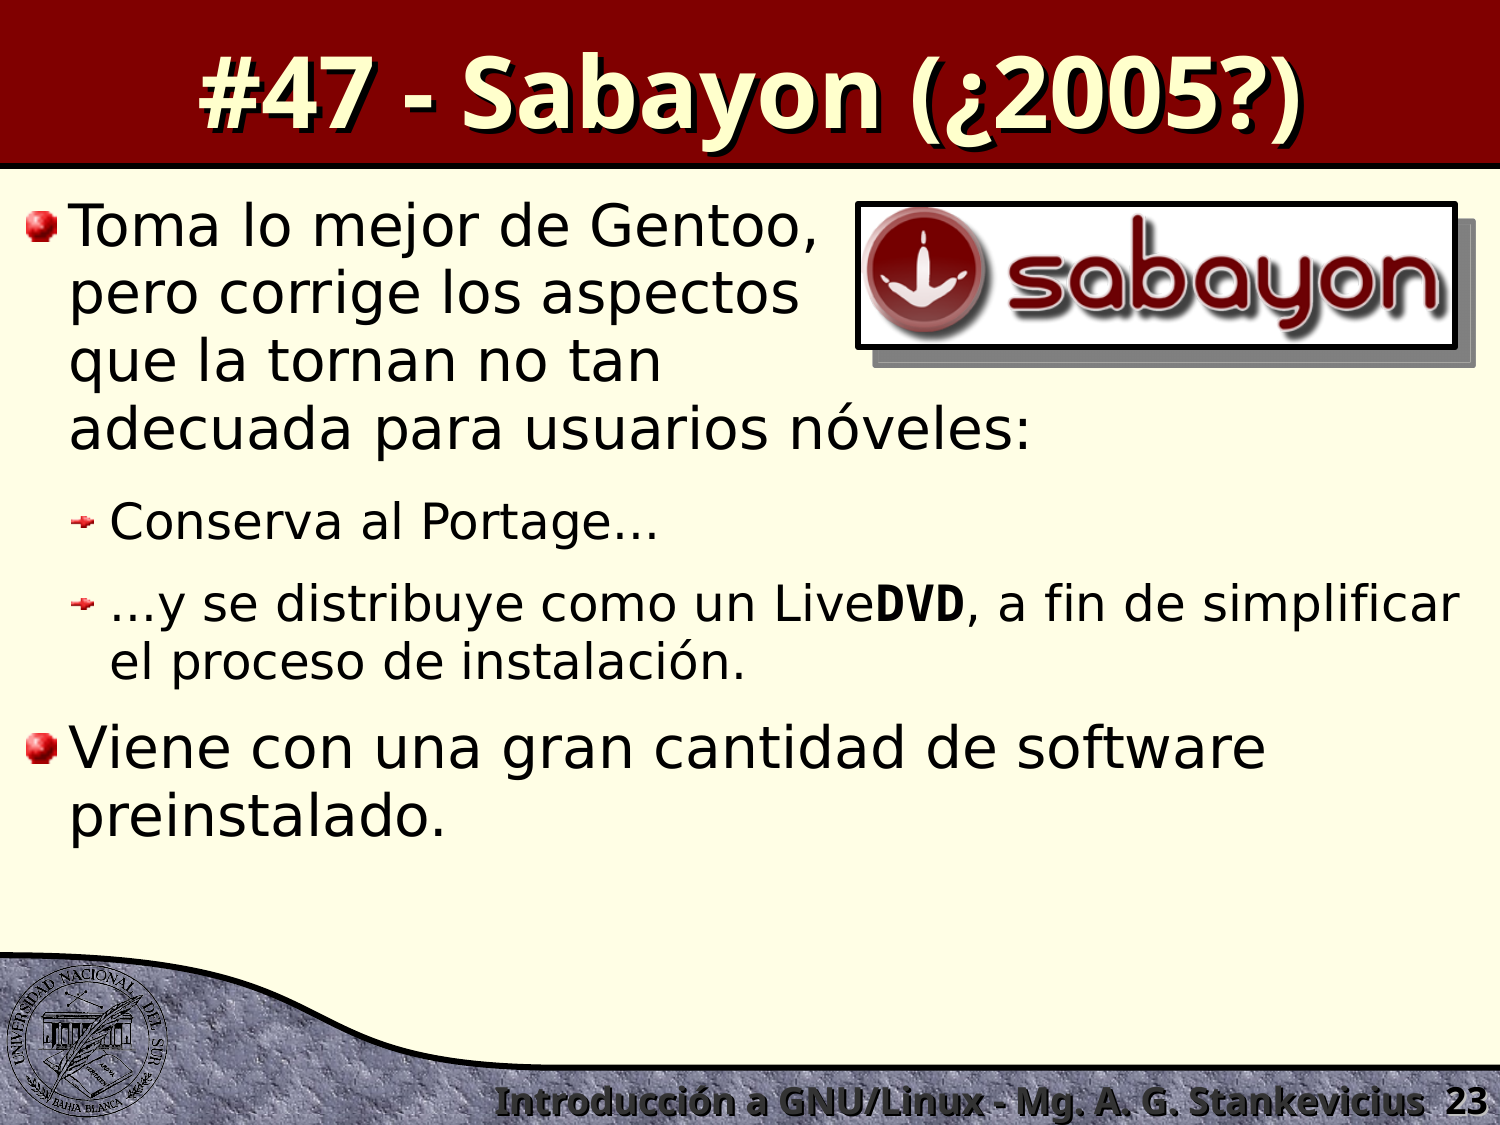

# #47 - Sabayon (¿2005?)
Toma lo mejor de Gentoo,
pero corrige los aspectos
que la tornan no tan
adecuada para usuarios nóveles:
Conserva al Portage...
...y se distribuye como un LiveDVD, a fin de simplificar el proceso de instalación.
Viene con una gran cantidad de software preinstalado.
23